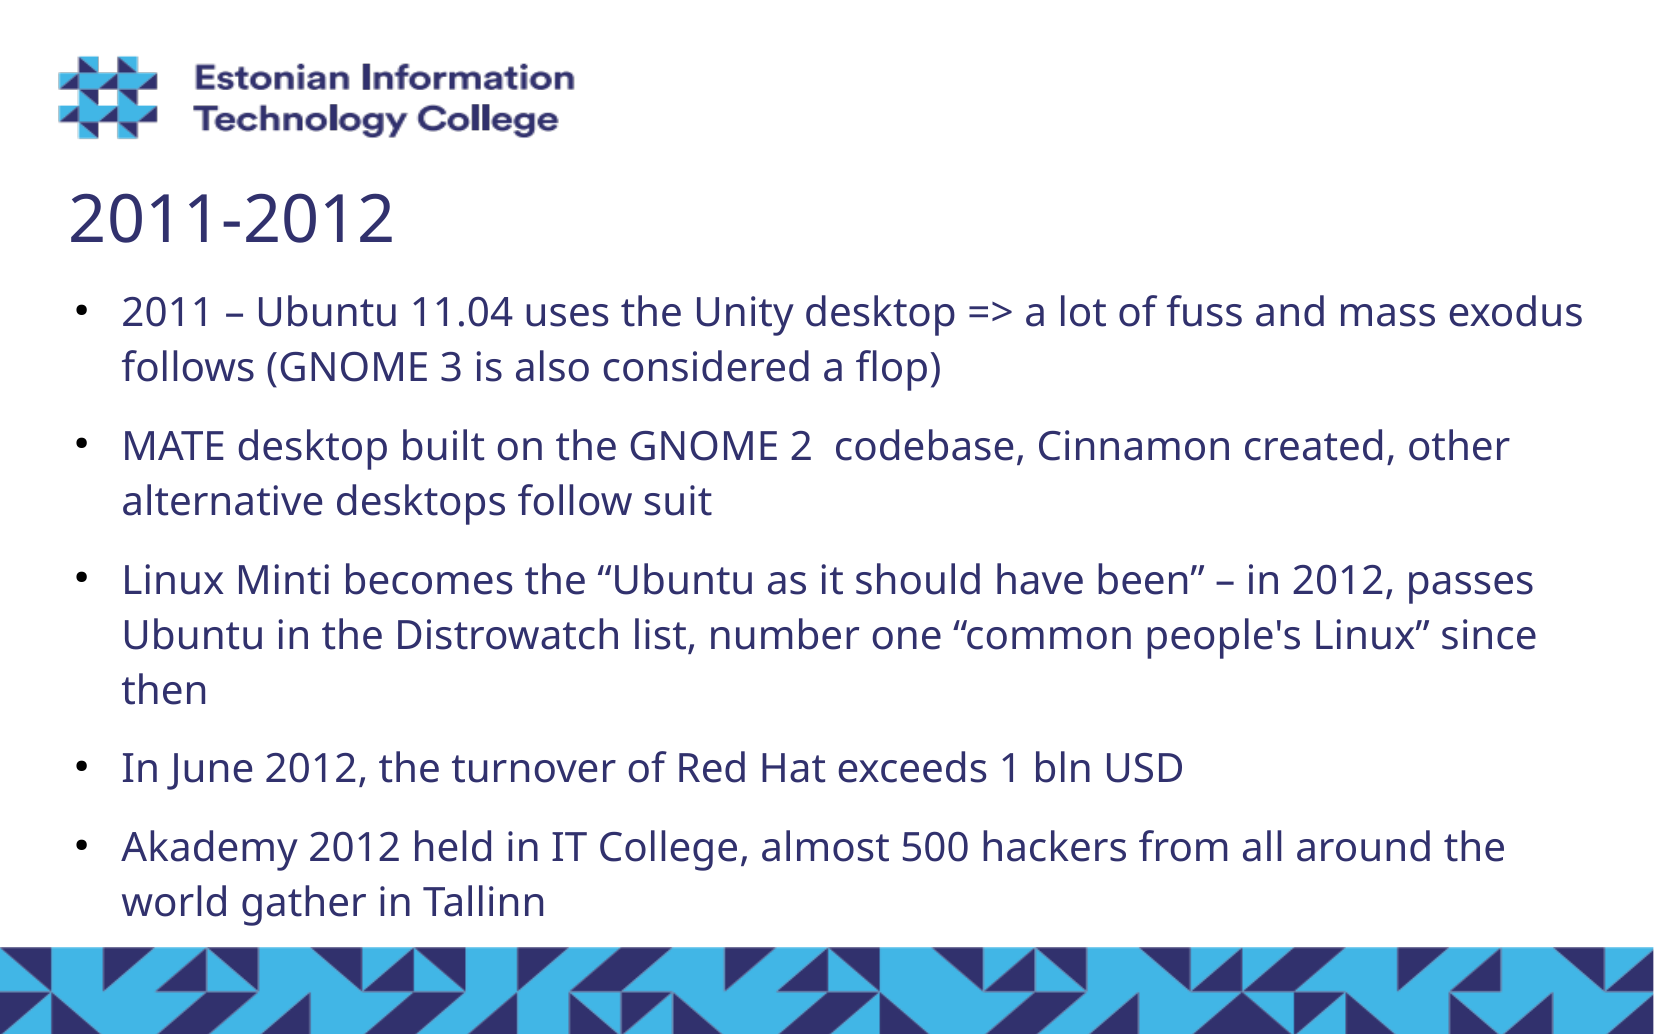

# 2011-2012
2011 – Ubuntu 11.04 uses the Unity desktop => a lot of fuss and mass exodus follows (GNOME 3 is also considered a flop)
MATE desktop built on the GNOME 2 codebase, Cinnamon created, other alternative desktops follow suit
Linux Minti becomes the “Ubuntu as it should have been” – in 2012, passes Ubuntu in the Distrowatch list, number one “common people's Linux” since then
In June 2012, the turnover of Red Hat exceeds 1 bln USD
Akademy 2012 held in IT College, almost 500 hackers from all around the world gather in Tallinn